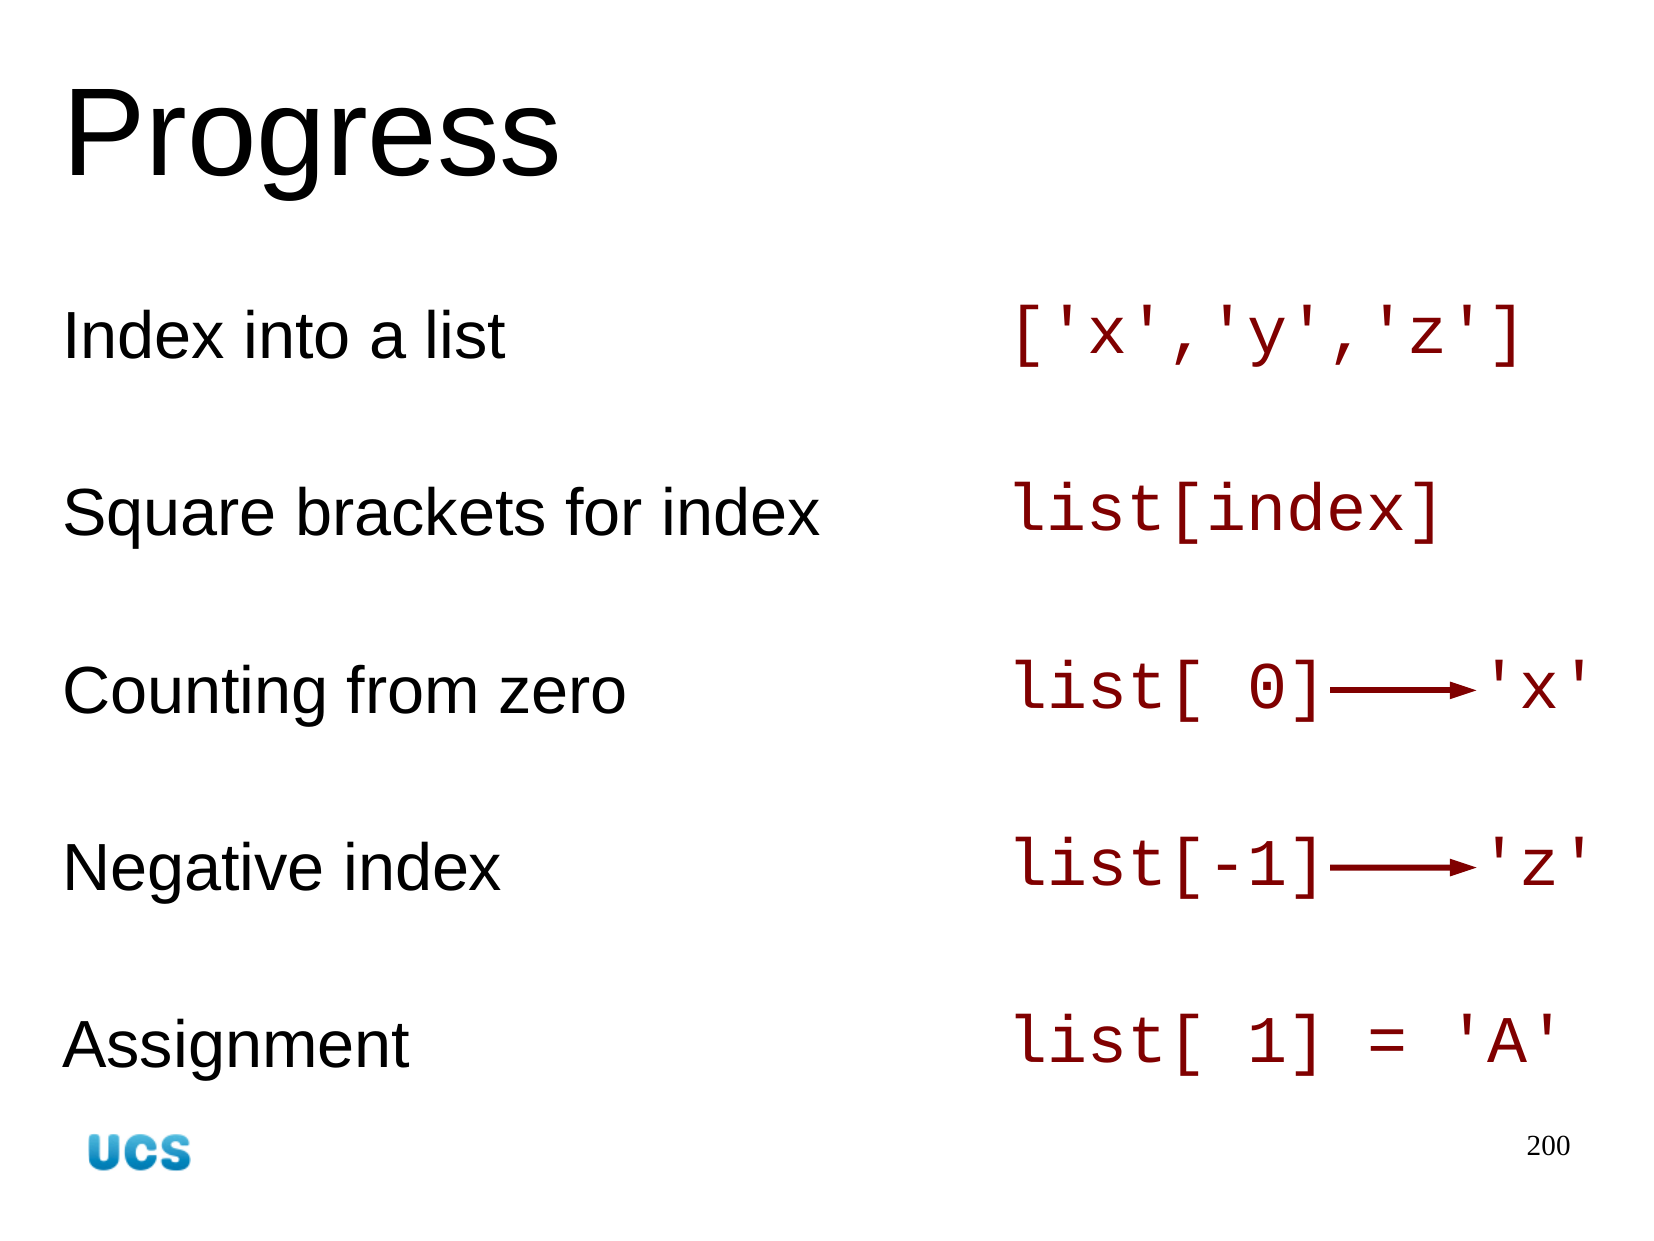

Progress
Index into a list
['x','y','z']
list[index]
Square brackets for index
Counting from zero
list[ 0]
'x'
'z'
Negative index
list[-1]
Assignment
list[ 1] = 'A'
200